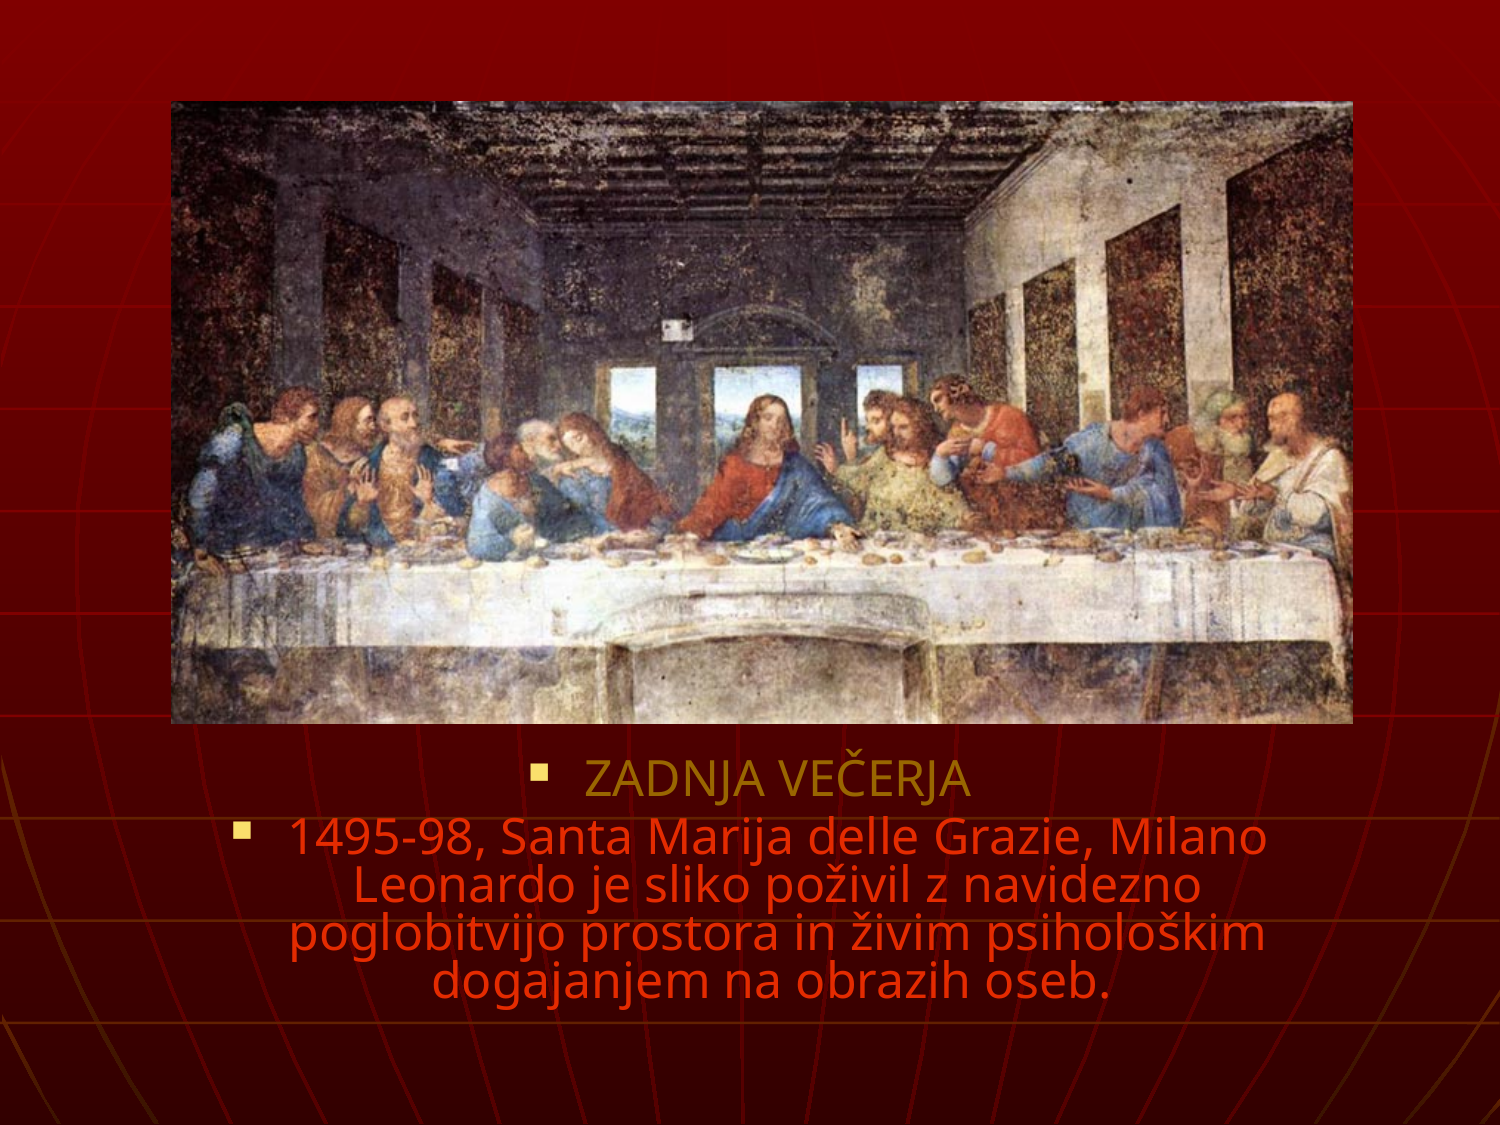

# ZADNJA VEČERJA
1495-98, Santa Marija delle Grazie, Milano
Leonardo je sliko poživil z navidezno
poglobitvijo prostora in živim psihološkim
dogajanjem na obrazih oseb.